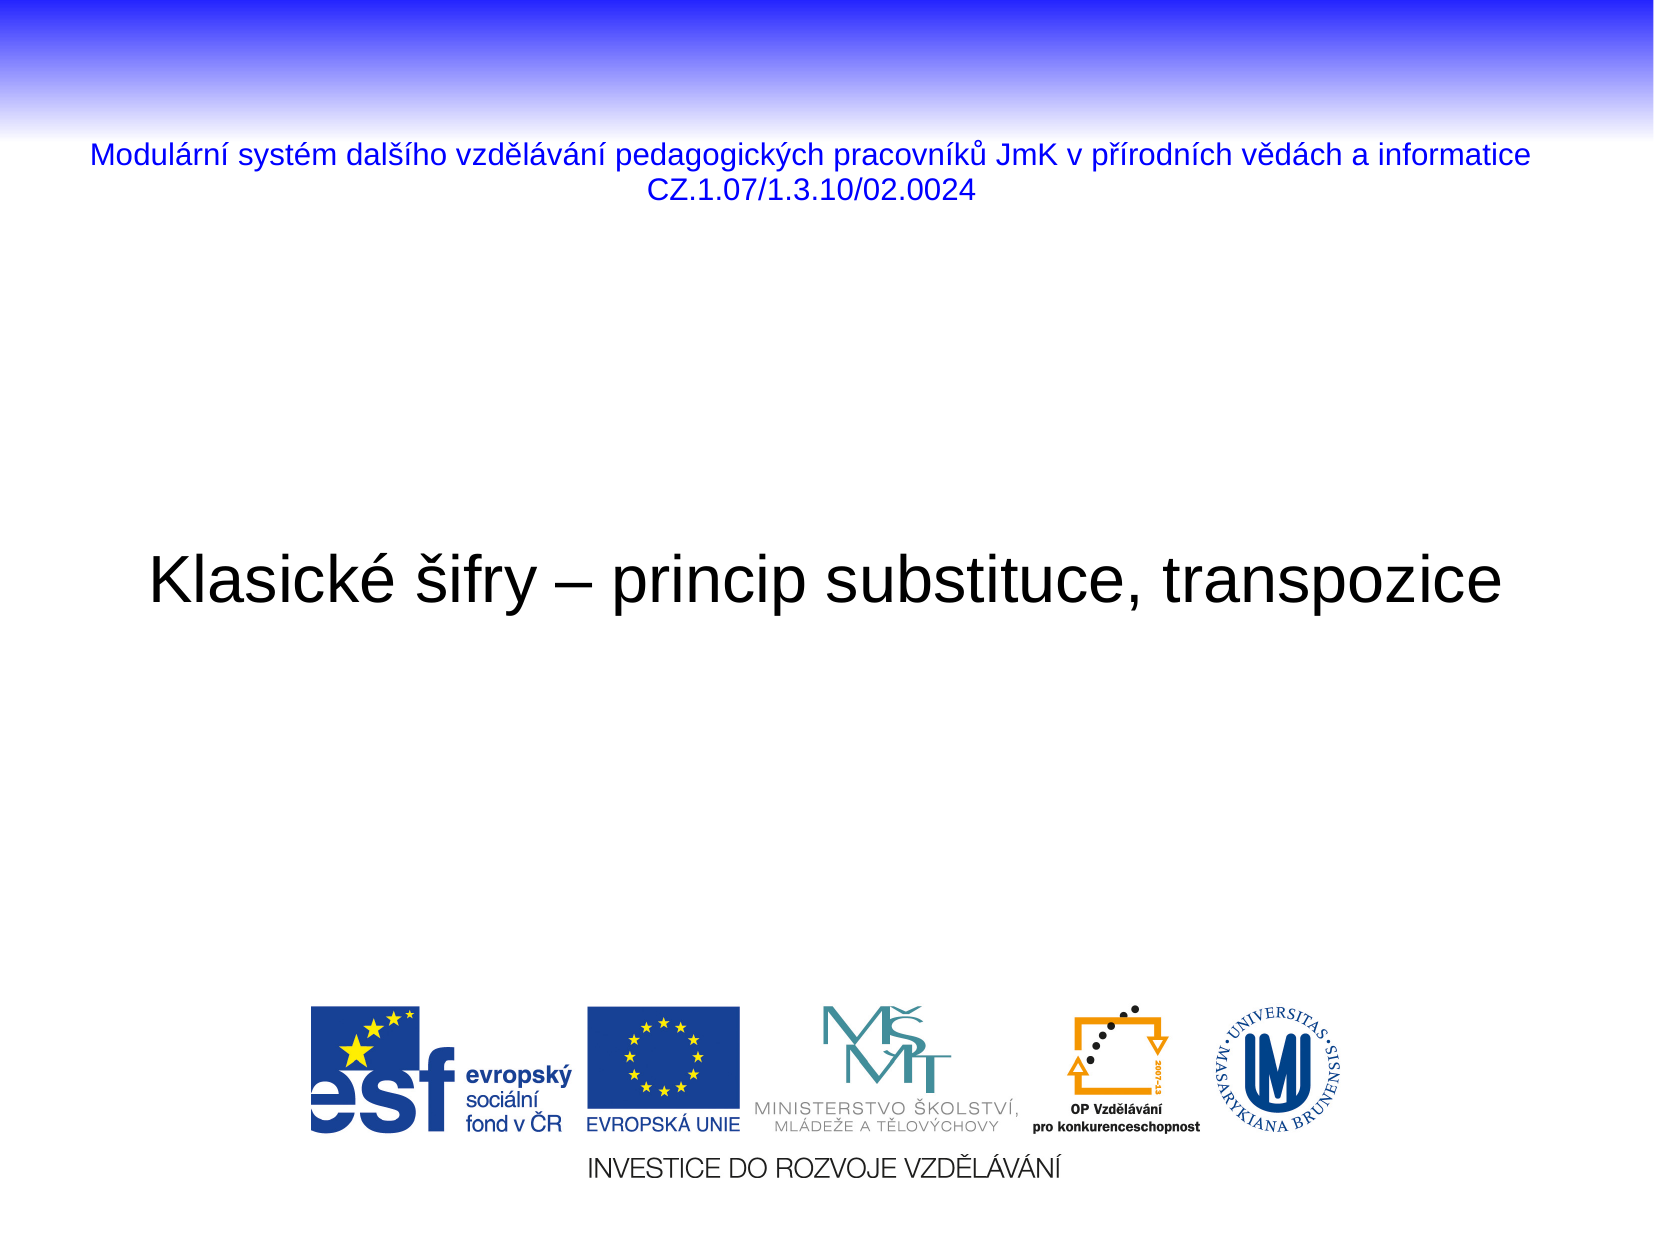

# Klasické šifry – princip substituce, transpozice
Modulární systém dalšího vzdělávání pedagogických pracovníků JmK v přírodních vědách a informatice CZ.1.07/1.3.10/02.0024